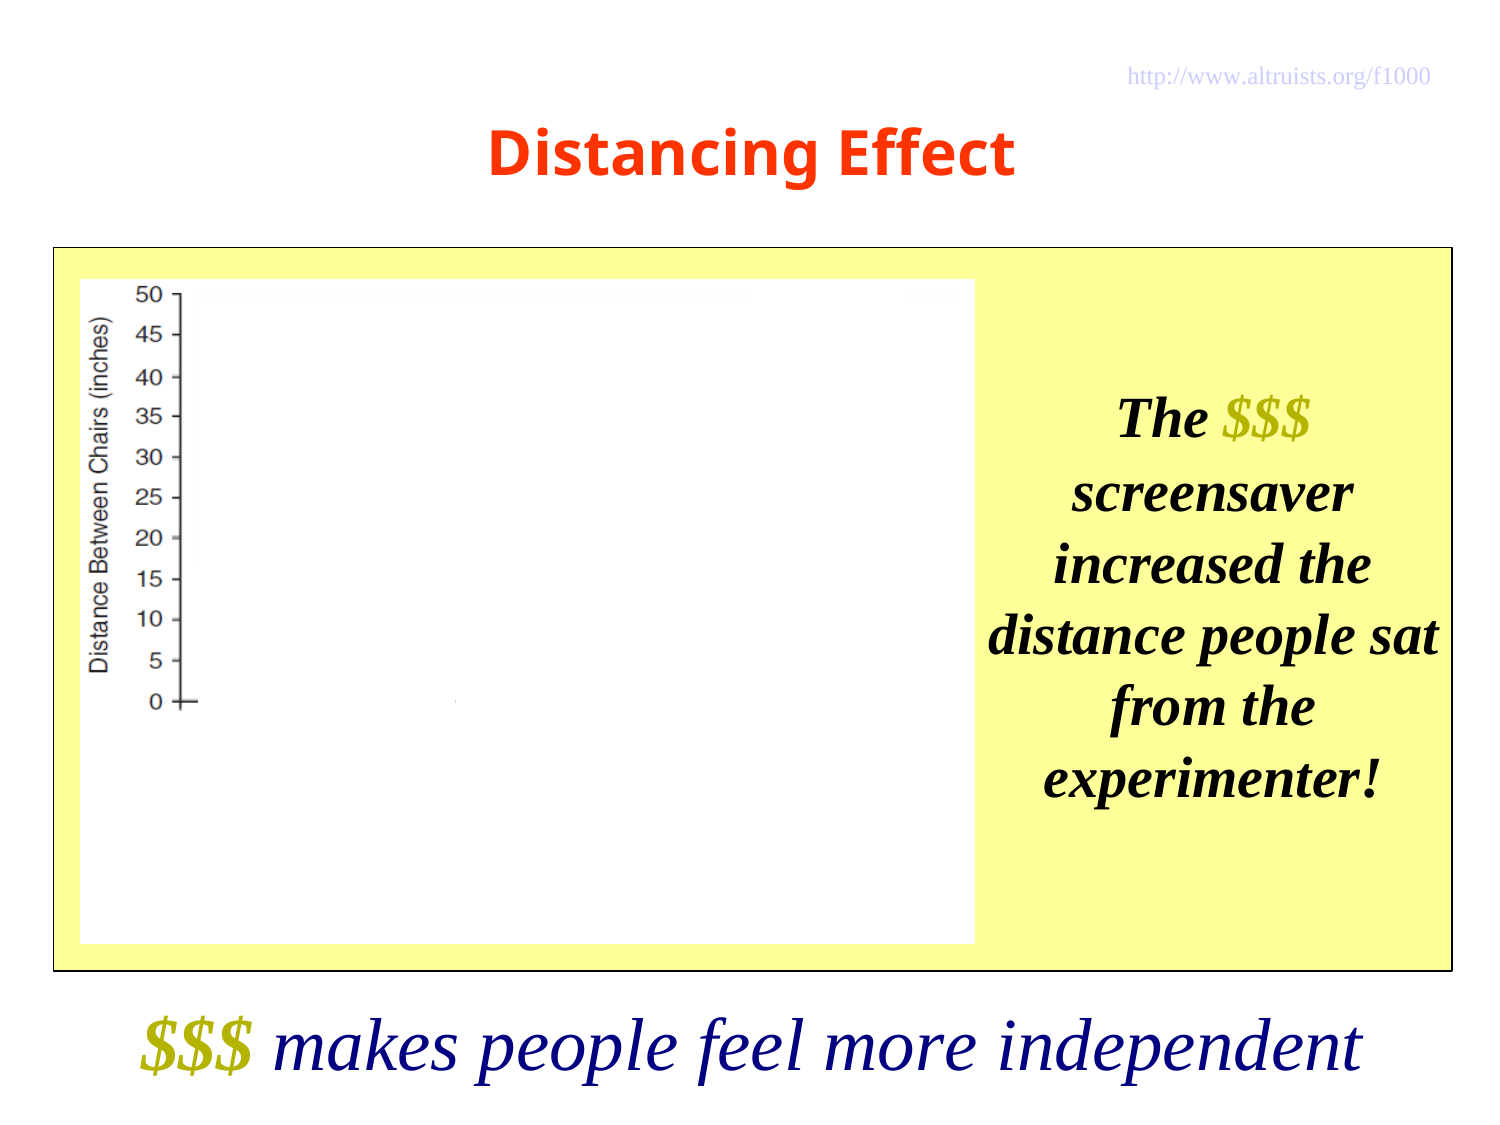

Distancing Effect
http://www.altruists.org/f1000
The $$$ screensaver increased the distance people sat from the experimenter!
$$$ makes people feel more independent